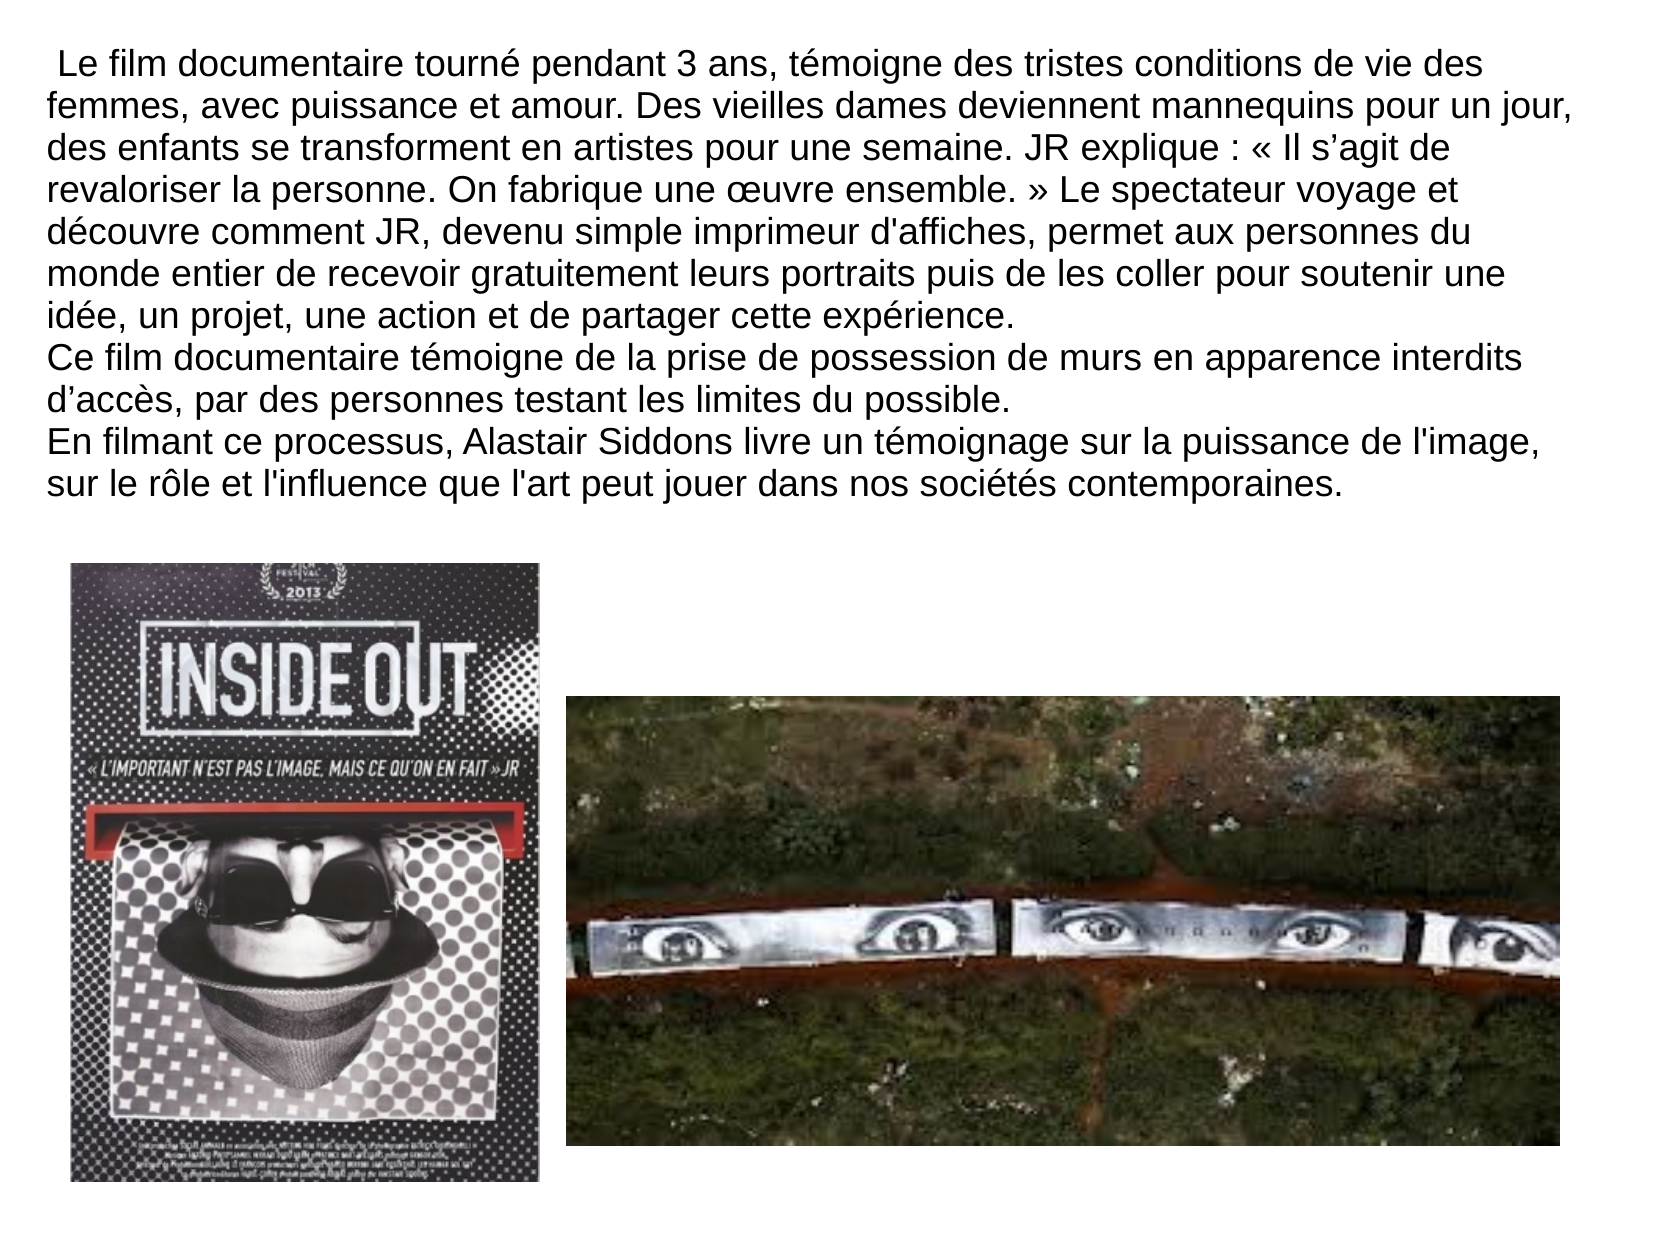

Le film documentaire tourné pendant 3 ans, témoigne des tristes conditions de vie des femmes, avec puissance et amour. Des vieilles dames deviennent mannequins pour un jour, des enfants se transforment en artistes pour une semaine. JR explique : « Il s’agit de revaloriser la personne. On fabrique une œuvre ensemble. » Le spectateur voyage et découvre comment JR, devenu simple imprimeur d'affiches, permet aux personnes du monde entier de recevoir gratuitement leurs portraits puis de les coller pour soutenir une idée, un projet, une action et de partager cette expérience.
Ce film documentaire témoigne de la prise de possession de murs en apparence interdits d’accès, par des personnes testant les limites du possible.
En filmant ce processus, Alastair Siddons livre un témoignage sur la puissance de l'image, sur le rôle et l'influence que l'art peut jouer dans nos sociétés contemporaines.